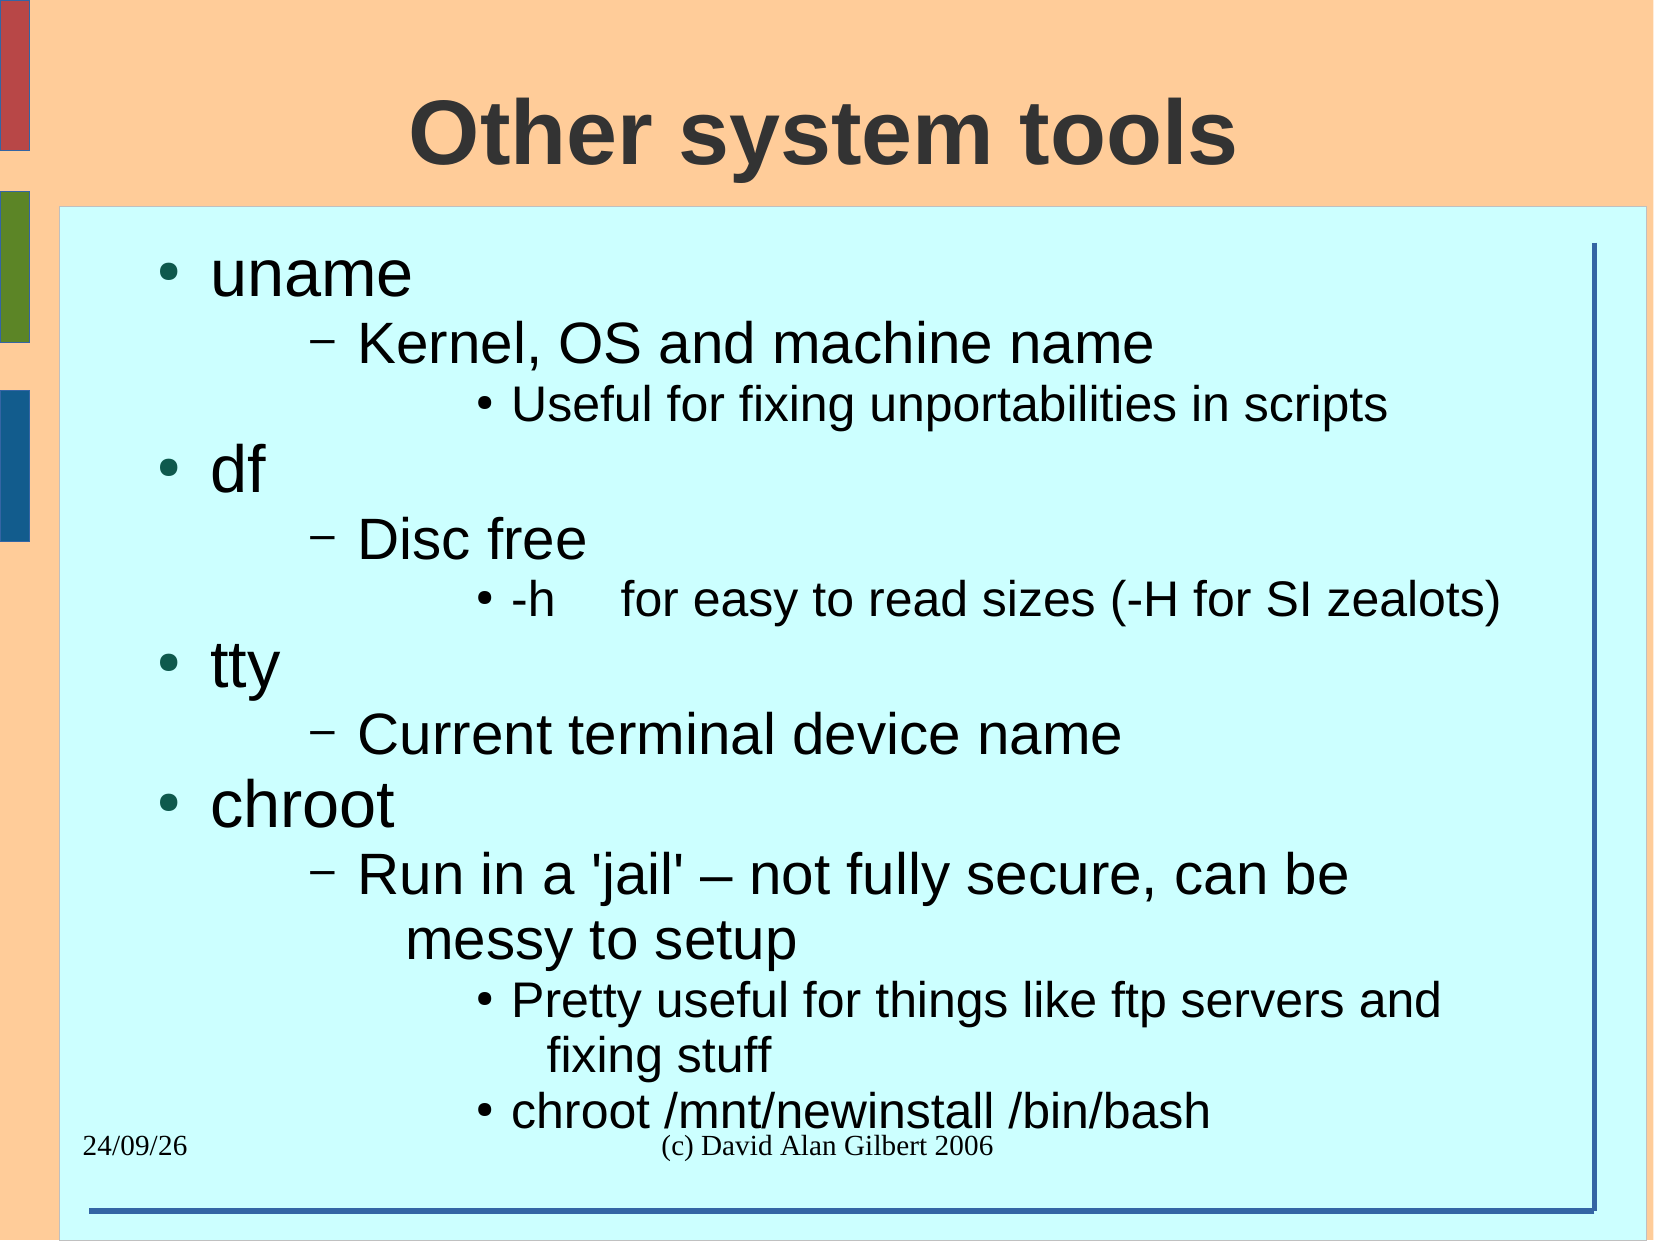

# Other system tools
uname
Kernel, OS and machine name
Useful for fixing unportabilities in scripts
df
Disc free
-h	for easy to read sizes (-H for SI zealots)
tty
Current terminal device name
chroot
Run in a 'jail' – not fully secure, can be messy to setup
Pretty useful for things like ftp servers and fixing stuff
chroot /mnt/newinstall /bin/bash
(c) David Alan Gilbert 2006